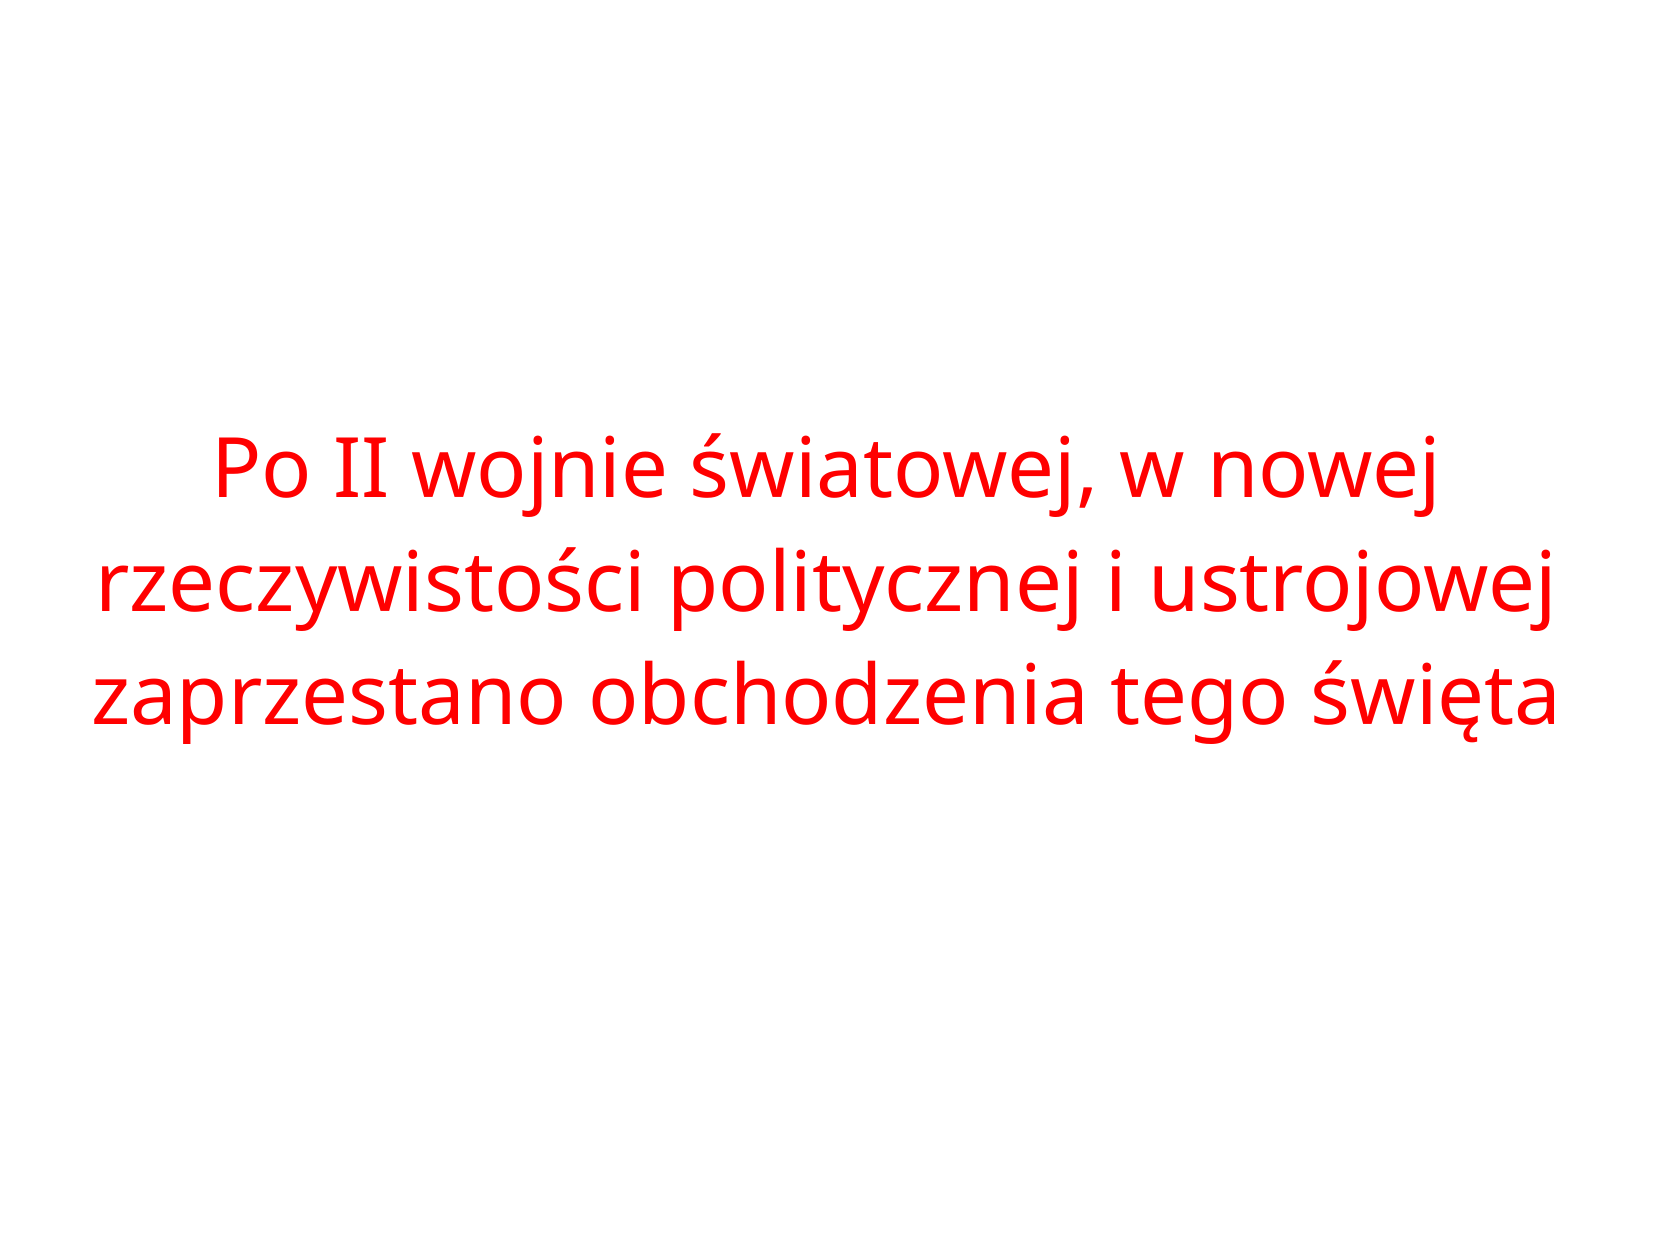

# Po II wojnie światowej, w nowej rzeczywistości politycznej i ustrojowej zaprzestano obchodzenia tego święta